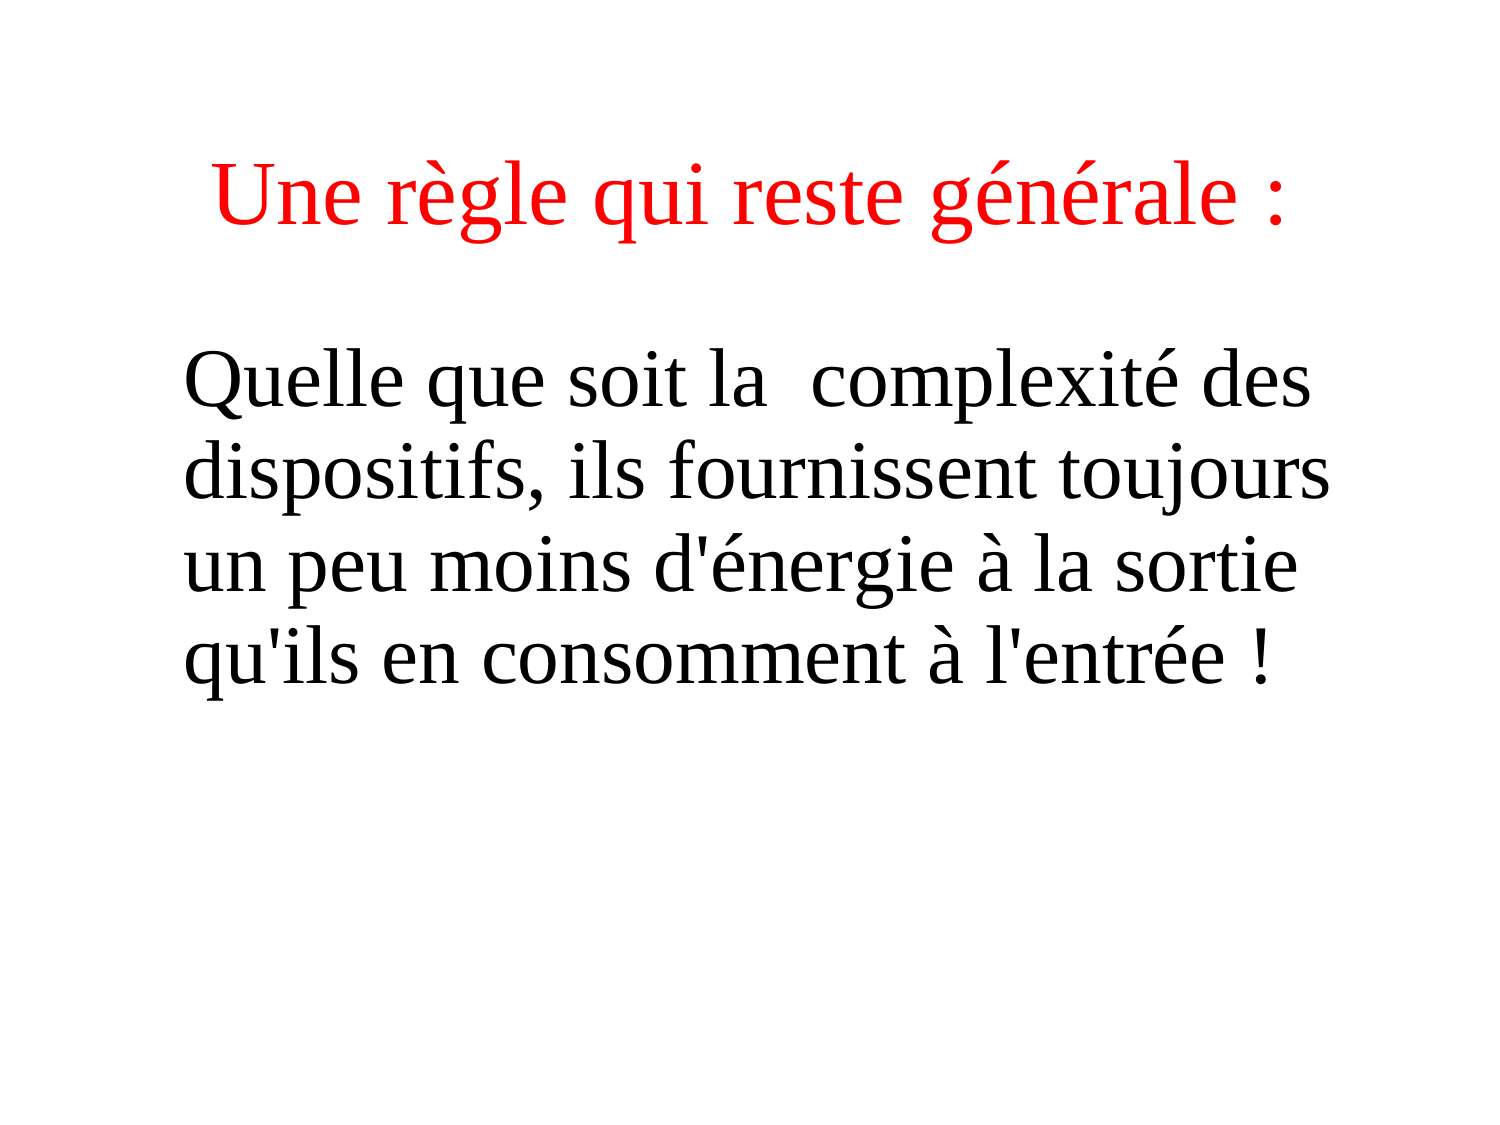

# Une règle qui reste générale :
	Quelle que soit la complexité des dispositifs, ils fournissent toujours un peu moins d'énergie à la sortie qu'ils en consomment à l'entrée !